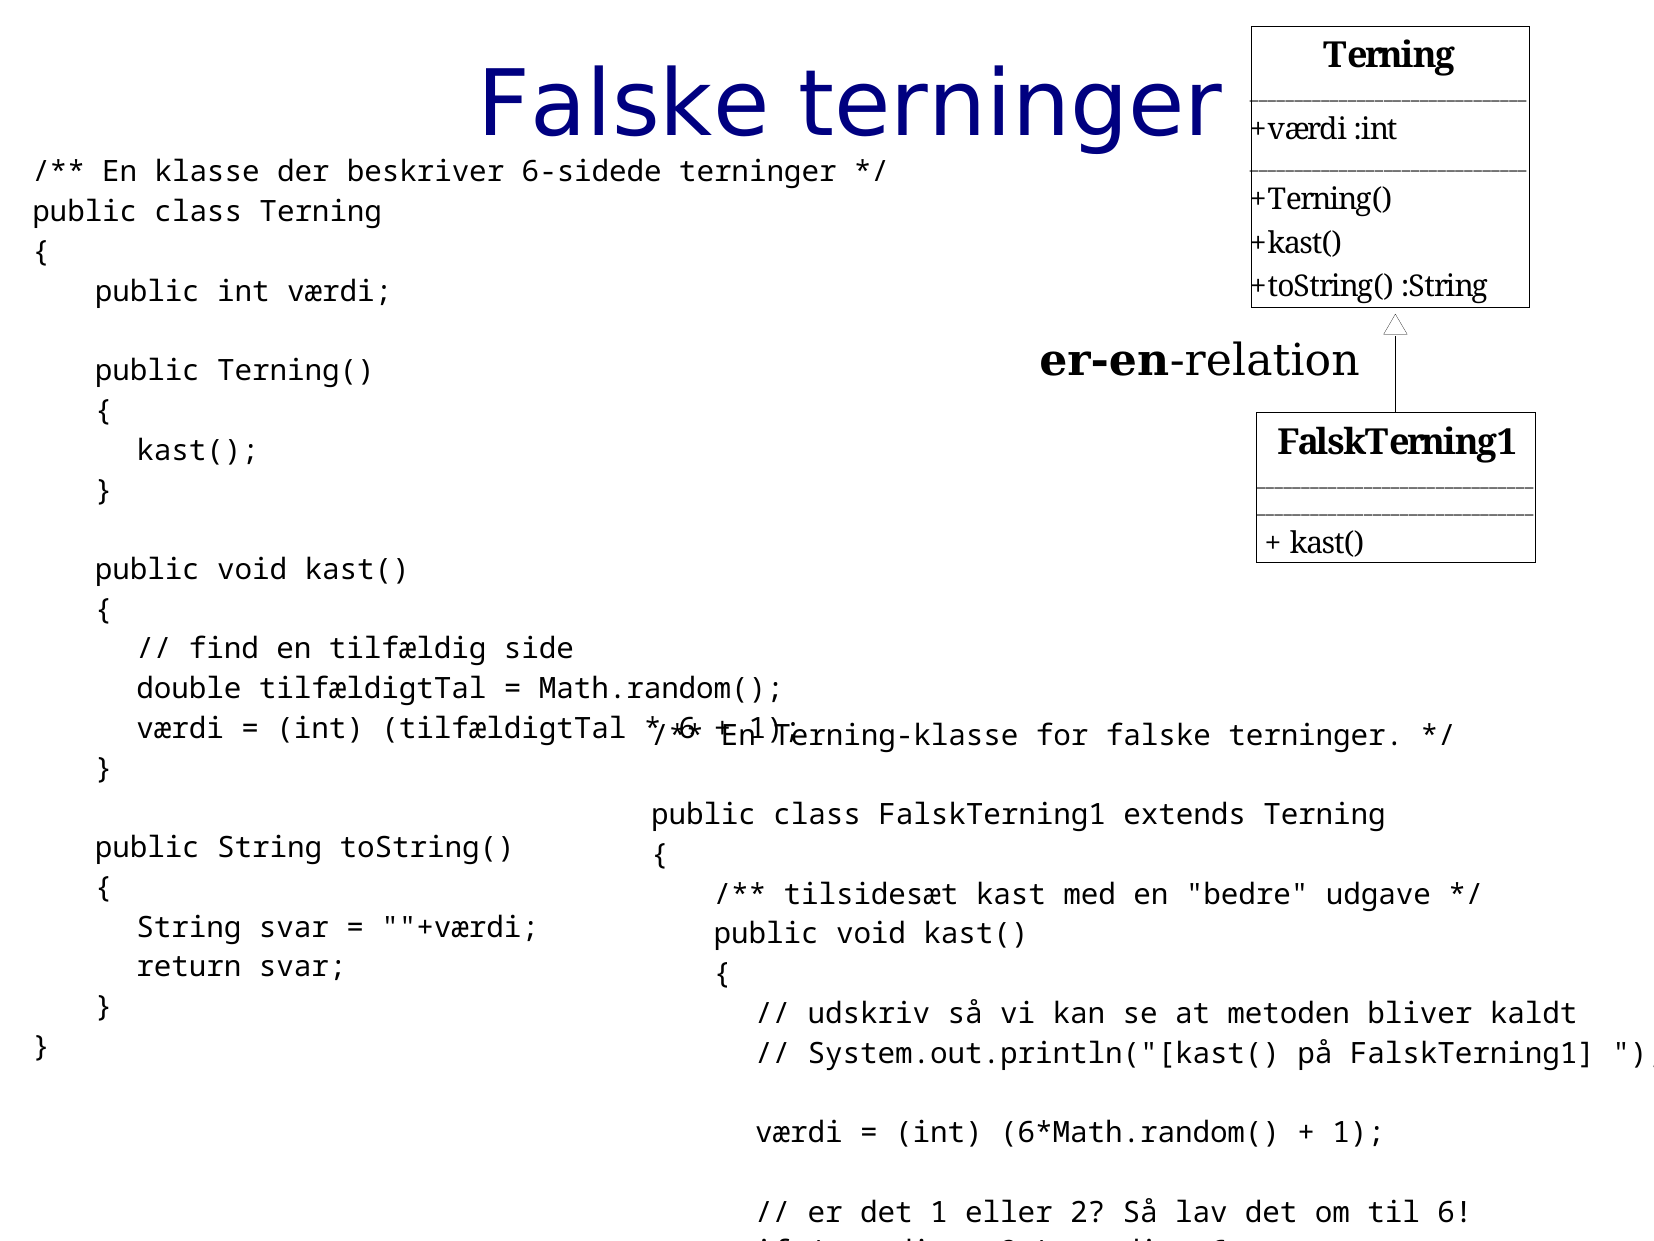

# Falske terninger
/** En klasse der beskriver 6-sidede terninger */
public class Terning
{
	public int værdi;
	public Terning()
	{
		kast();
	}
	public void kast()
	{
		// find en tilfældig side
		double tilfældigtTal = Math.random();
		værdi = (int) (tilfældigtTal * 6 + 1);
	}
	public String toString()
	{
		String svar = ""+værdi;
		return svar;
	}
}
er-en-relation
/** En Terning-klasse for falske terninger. */
public class FalskTerning1 extends Terning
{
	/** tilsidesæt kast med en "bedre" udgave */
	public void kast()
	{
		// udskriv så vi kan se at metoden bliver kaldt
		// System.out.println("[kast() på FalskTerning1] ");
		værdi = (int) (6*Math.random() + 1);
		// er det 1 eller 2? Så lav det om til 6!
		if ( værdi <= 2 ) værdi = 6;
	}
}